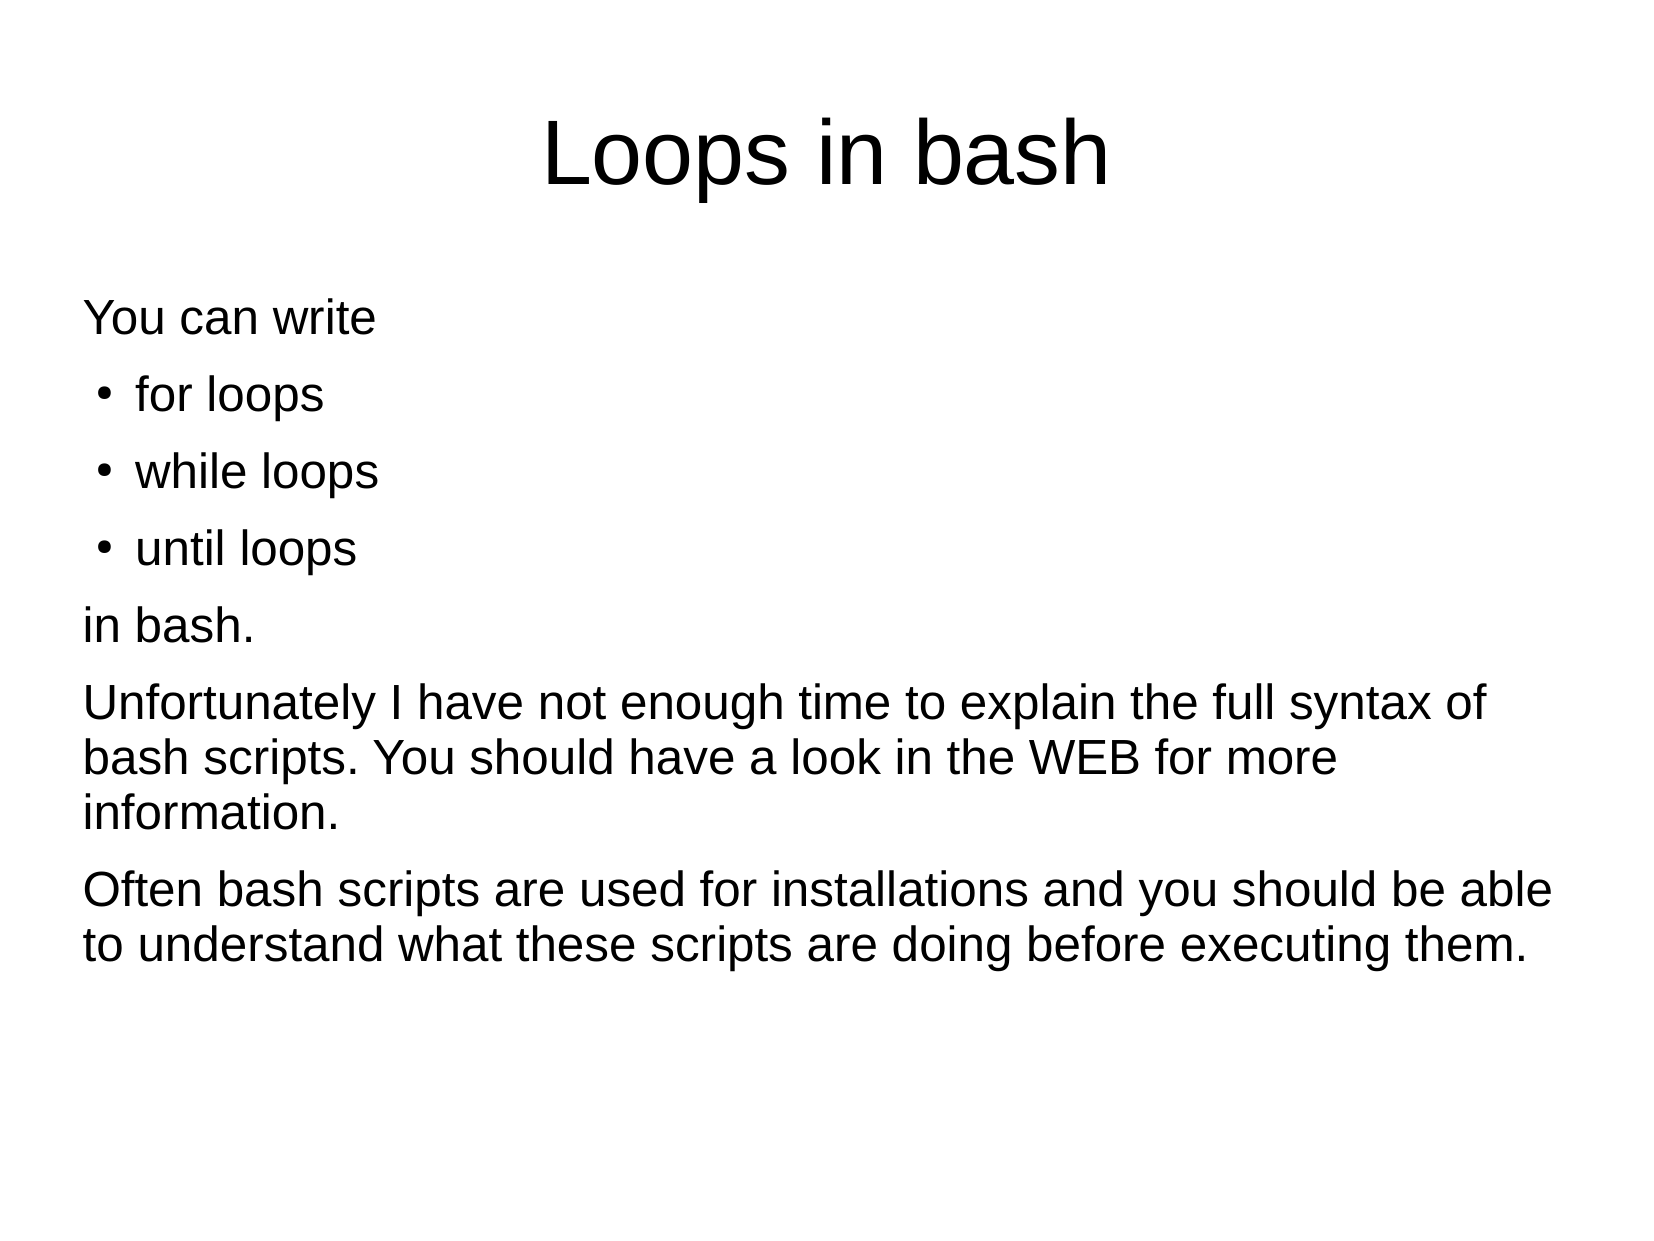

# Loops in bash
You can write
for loops
while loops
until loops
in bash.
Unfortunately I have not enough time to explain the full syntax of bash scripts. You should have a look in the WEB for more information.
Often bash scripts are used for installations and you should be able to understand what these scripts are doing before executing them.